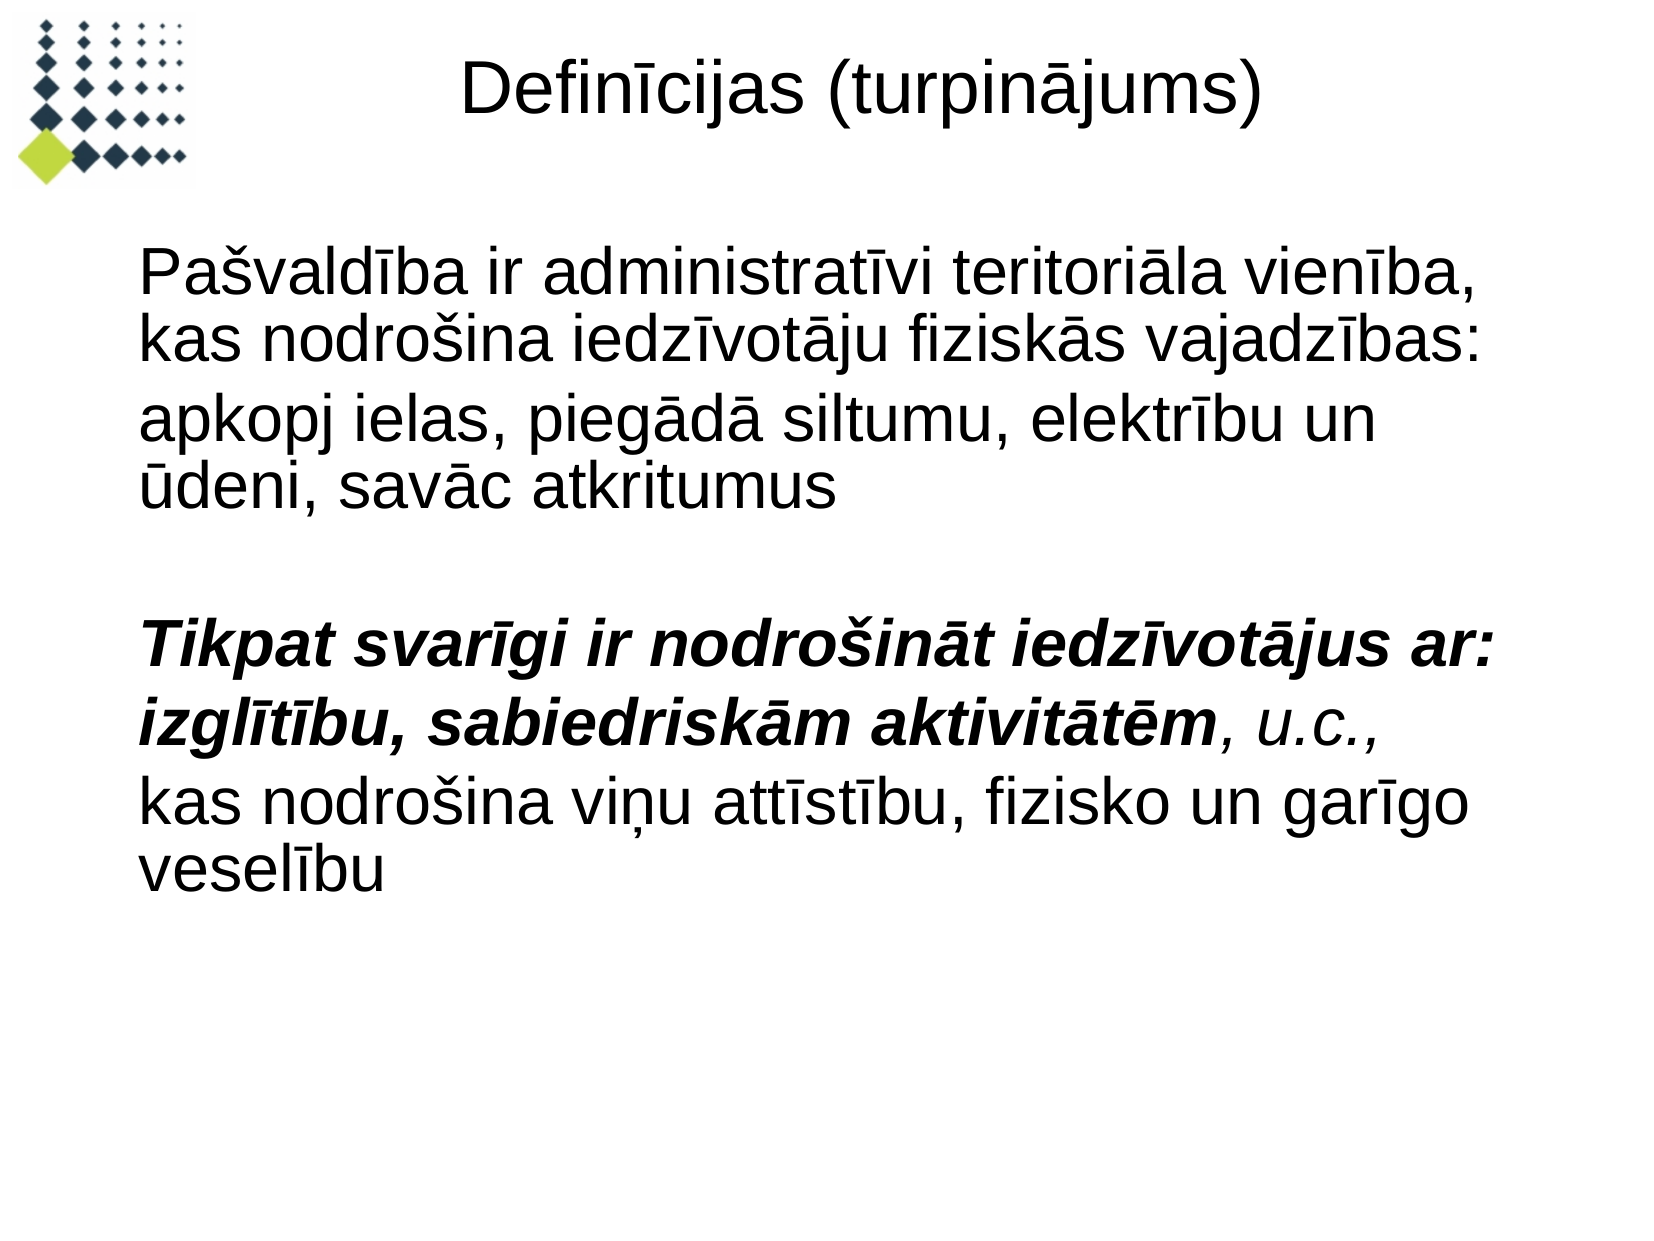

# Definīcijas (turpinājums)
Pašvaldība ir administratīvi teritoriāla vienība, kas nodrošina iedzīvotāju fiziskās vajadzības:
apkopj ielas, piegādā siltumu, elektrību un ūdeni, savāc atkritumus
Tikpat svarīgi ir nodrošināt iedzīvotājus ar:
izglītību, sabiedriskām aktivitātēm, u.c.,
kas nodrošina viņu attīstību, fizisko un garīgo veselību